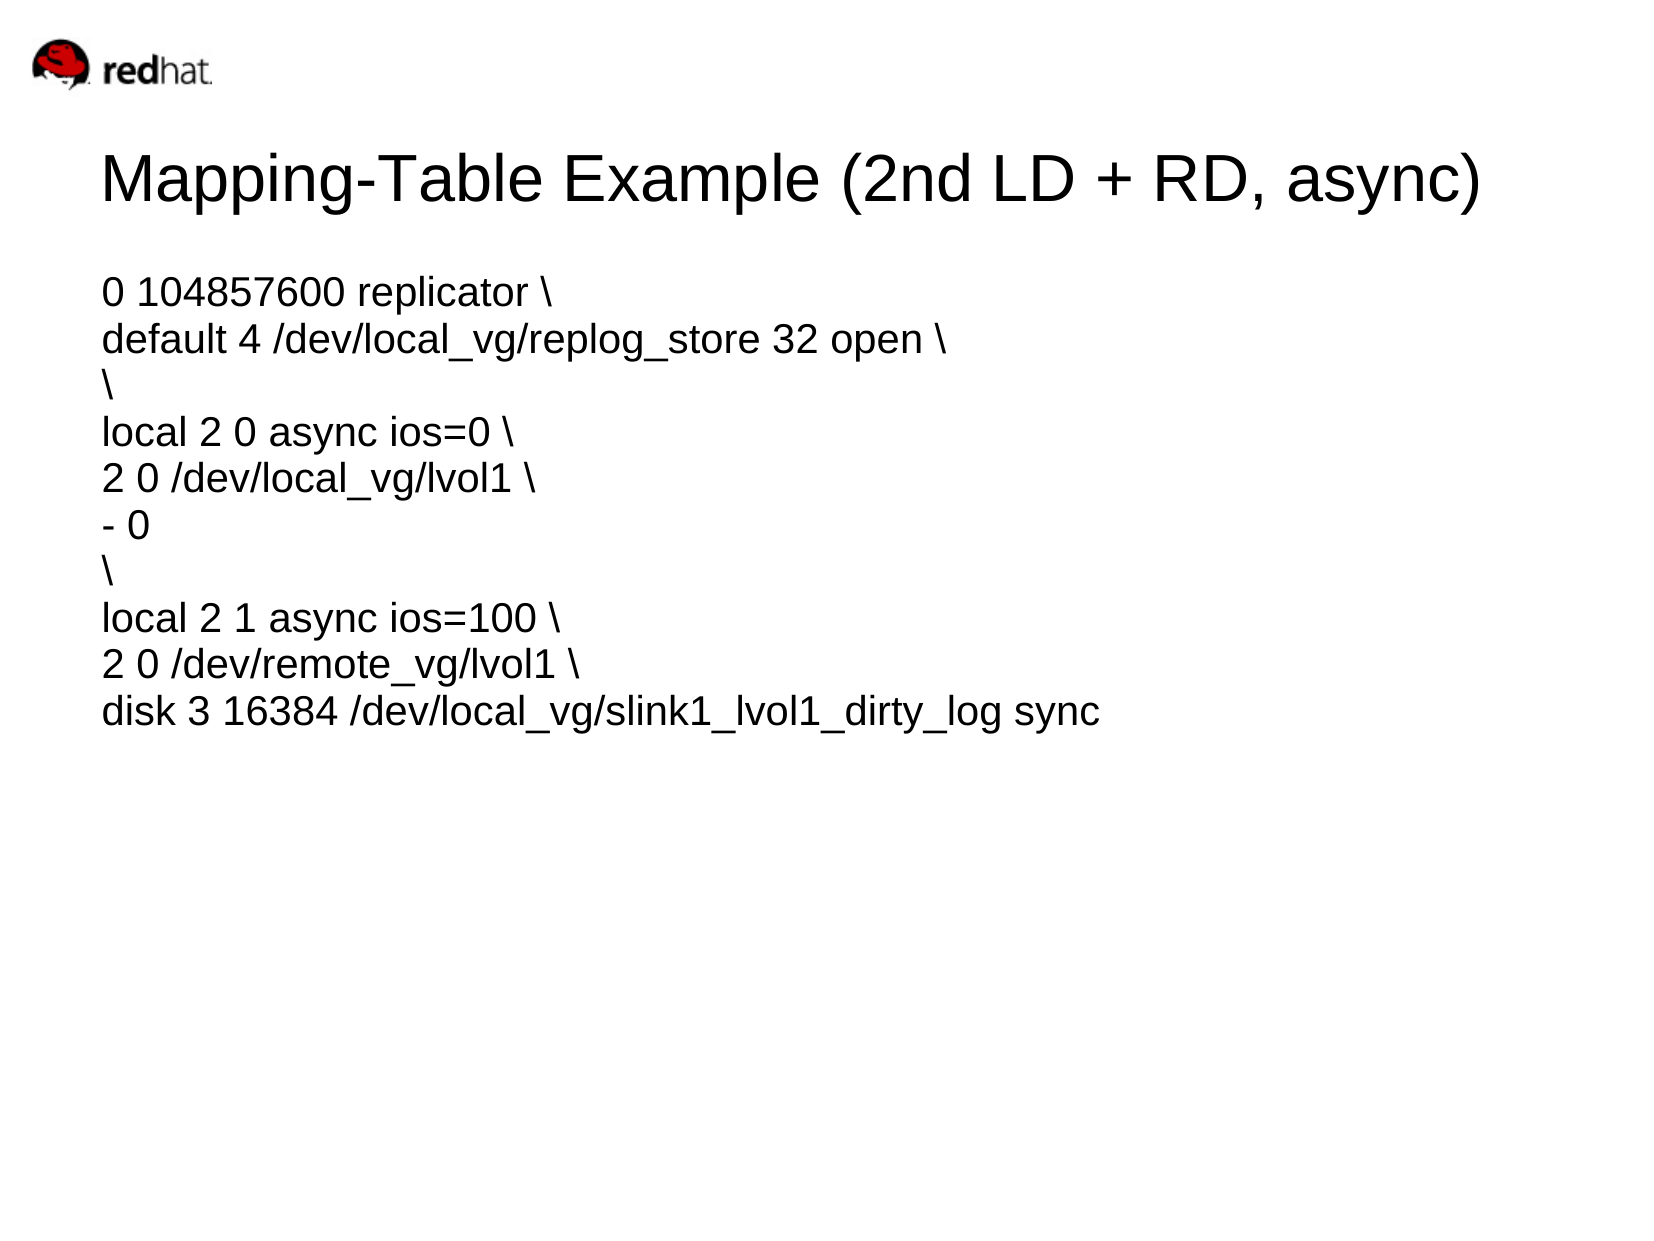

# Mapping-Table Example (2nd LD + RD, async)
0 104857600 replicator \
default 4 /dev/local_vg/replog_store 32 open \
\
local 2 0 async ios=0 \
2 0 /dev/local_vg/lvol1 \
- 0
\
local 2 1 async ios=100 \
2 0 /dev/remote_vg/lvol1 \
disk 3 16384 /dev/local_vg/slink1_lvol1_dirty_log sync